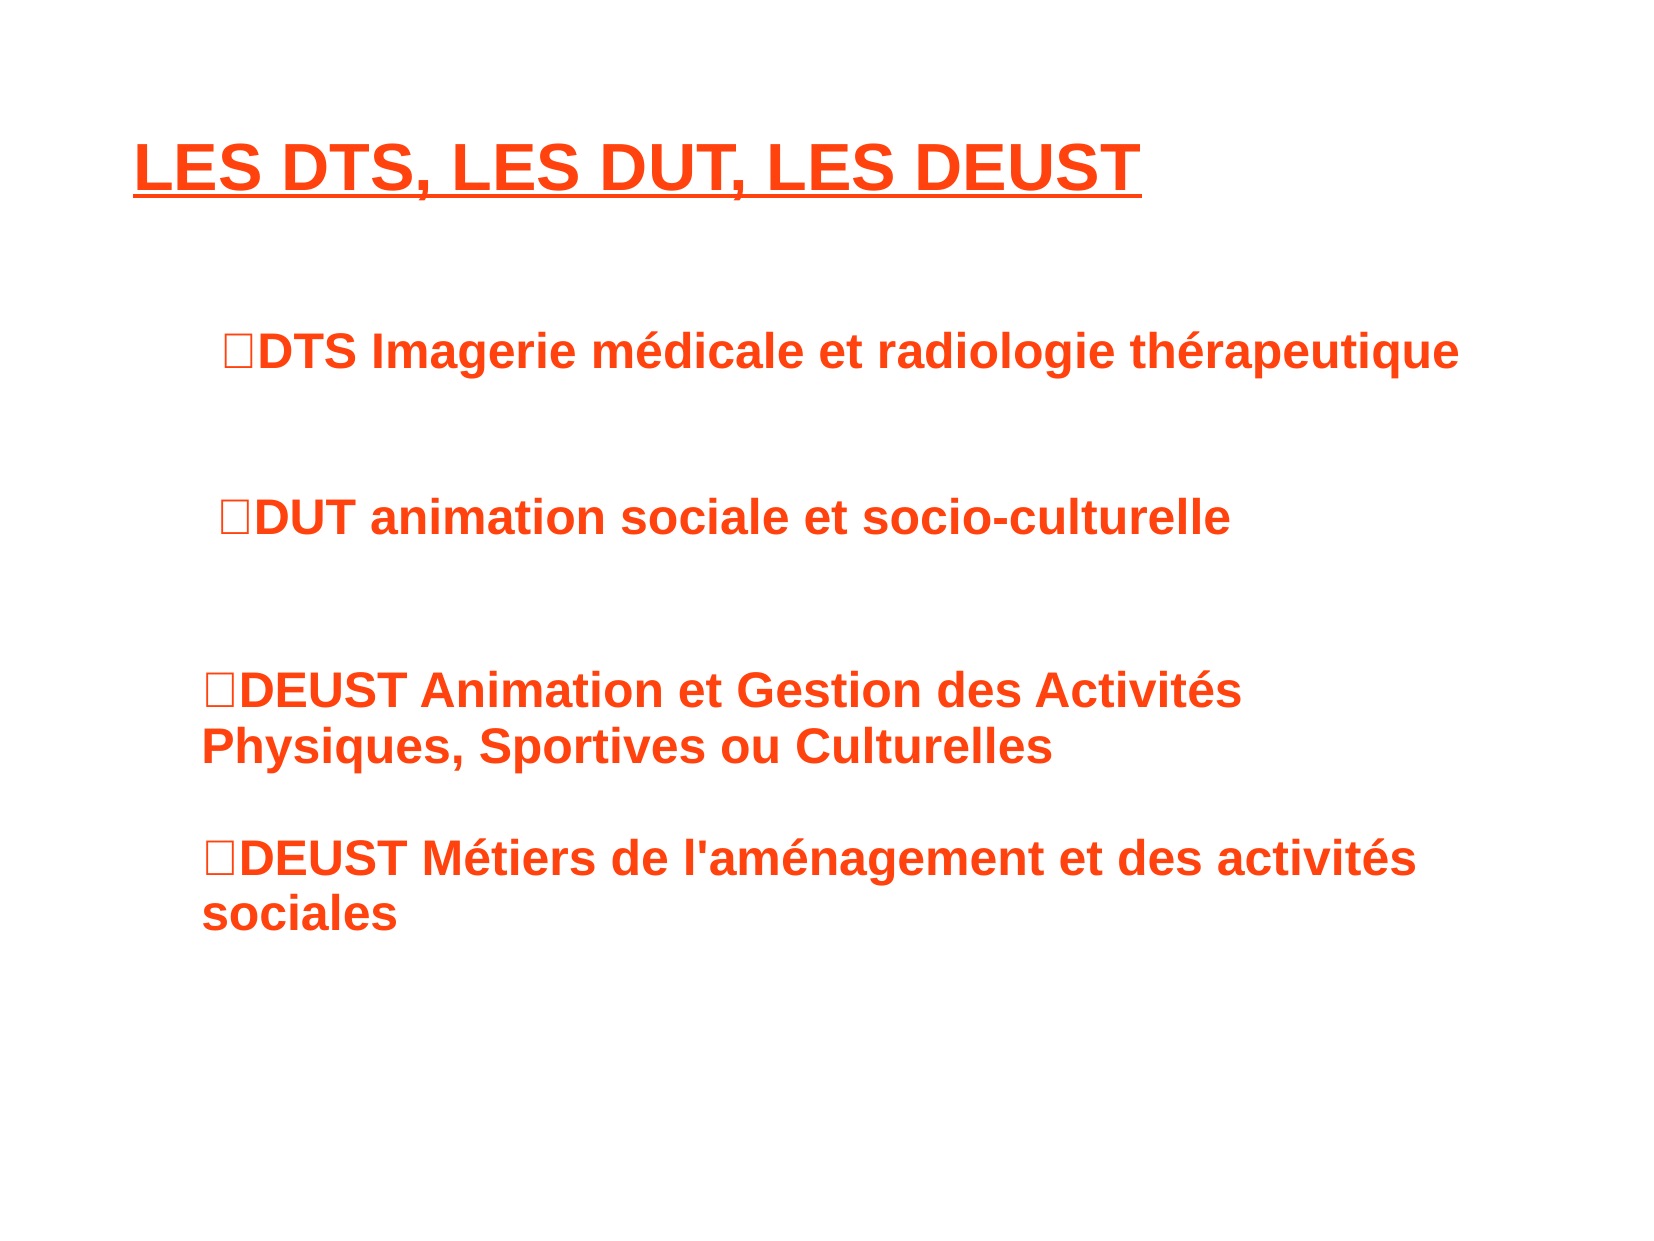

LES DTS, LES DUT, LES DEUST
DTS Imagerie médicale et radiologie thérapeutique
DUT animation sociale et socio-culturelle
DEUST Animation et Gestion des Activités Physiques, Sportives ou Culturelles
DEUST Métiers de l'aménagement et des activités sociales